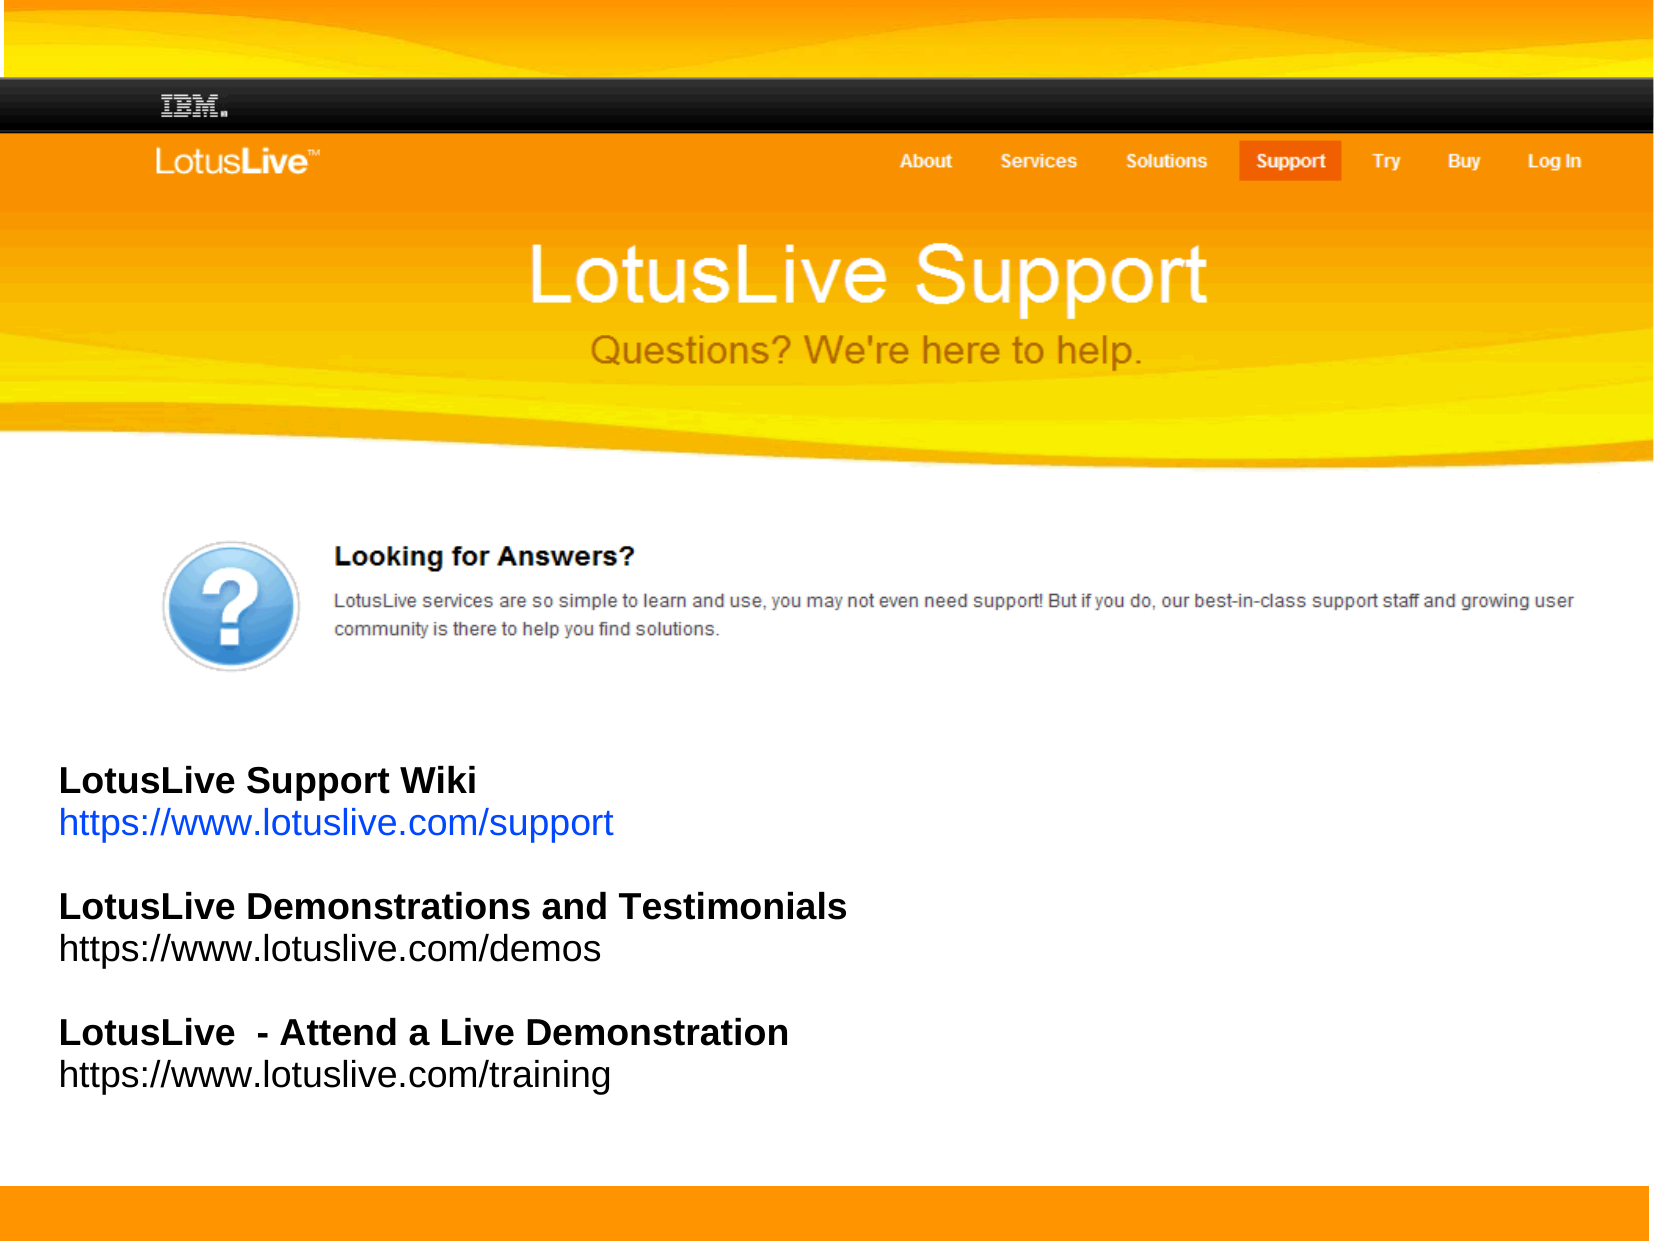

LotusLive Support Wiki
https://www.lotuslive.com/support
LotusLive Demonstrations and Testimonials
https://www.lotuslive.com/demos
LotusLive - Attend a Live Demonstration
https://www.lotuslive.com/training